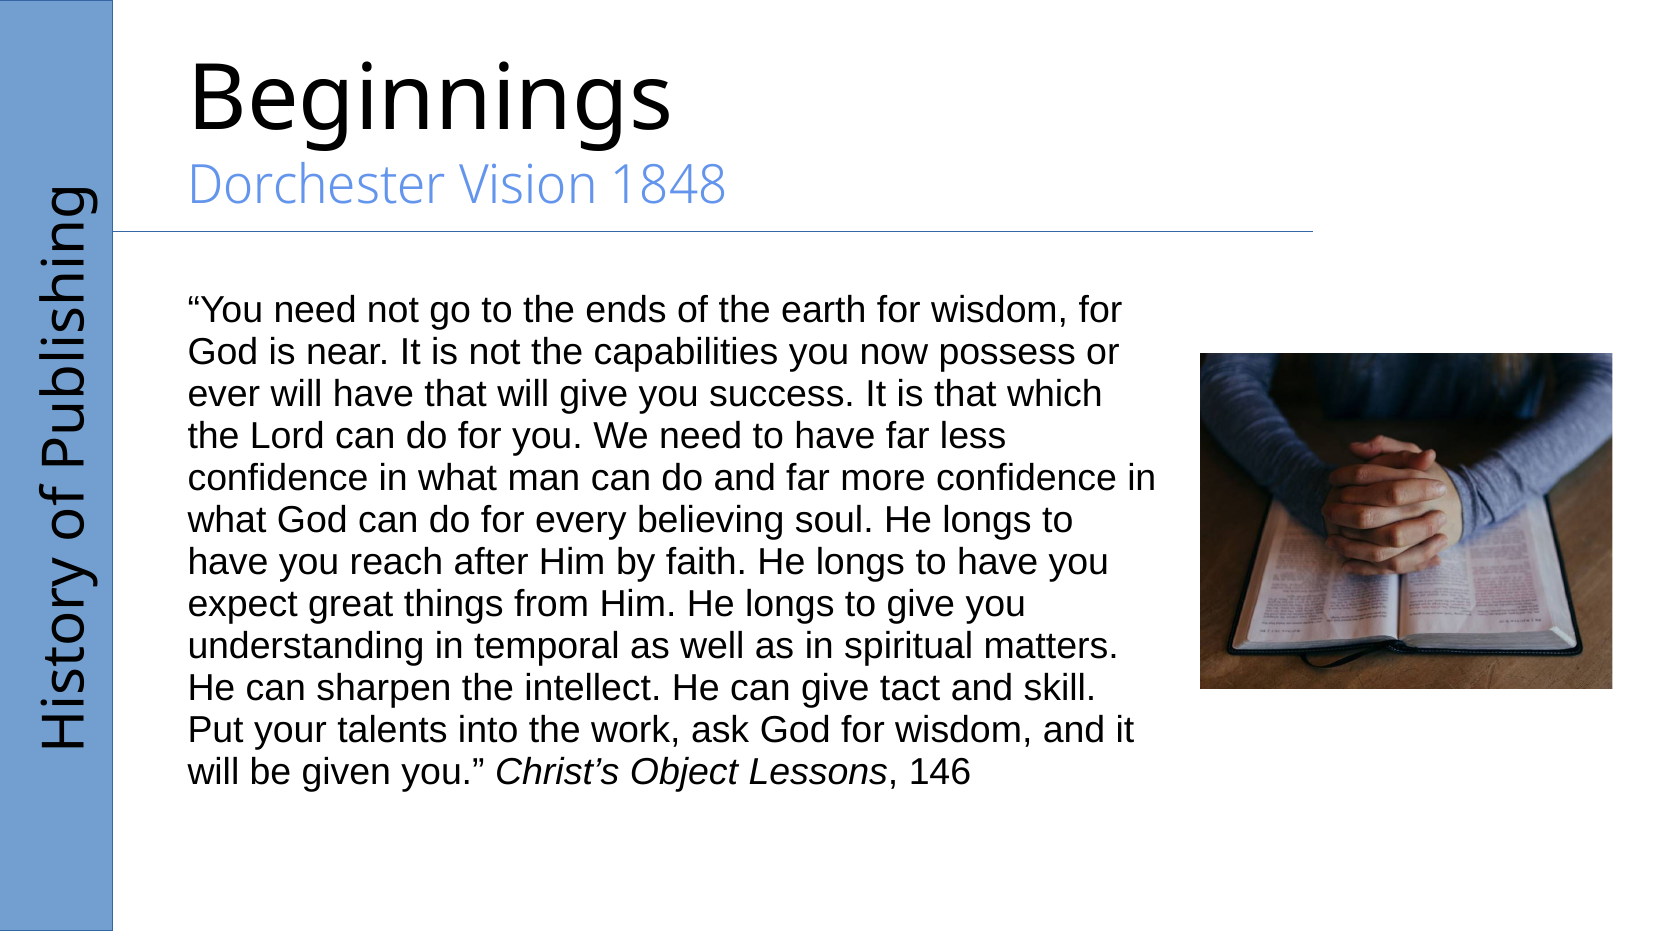

# Beginnings
Dorchester Vision 1848
“You need not go to the ends of the earth for wisdom, for God is near. It is not the capabilities you now possess or ever will have that will give you success. It is that which the Lord can do for you. We need to have far less confidence in what man can do and far more confidence in what God can do for every believing soul. He longs to have you reach after Him by faith. He longs to have you expect great things from Him. He longs to give you understanding in temporal as well as in spiritual matters. He can sharpen the intellect. He can give tact and skill. Put your talents into the work, ask God for wisdom, and it will be given you.” Christ’s Object Lessons, 146
History of Publishing